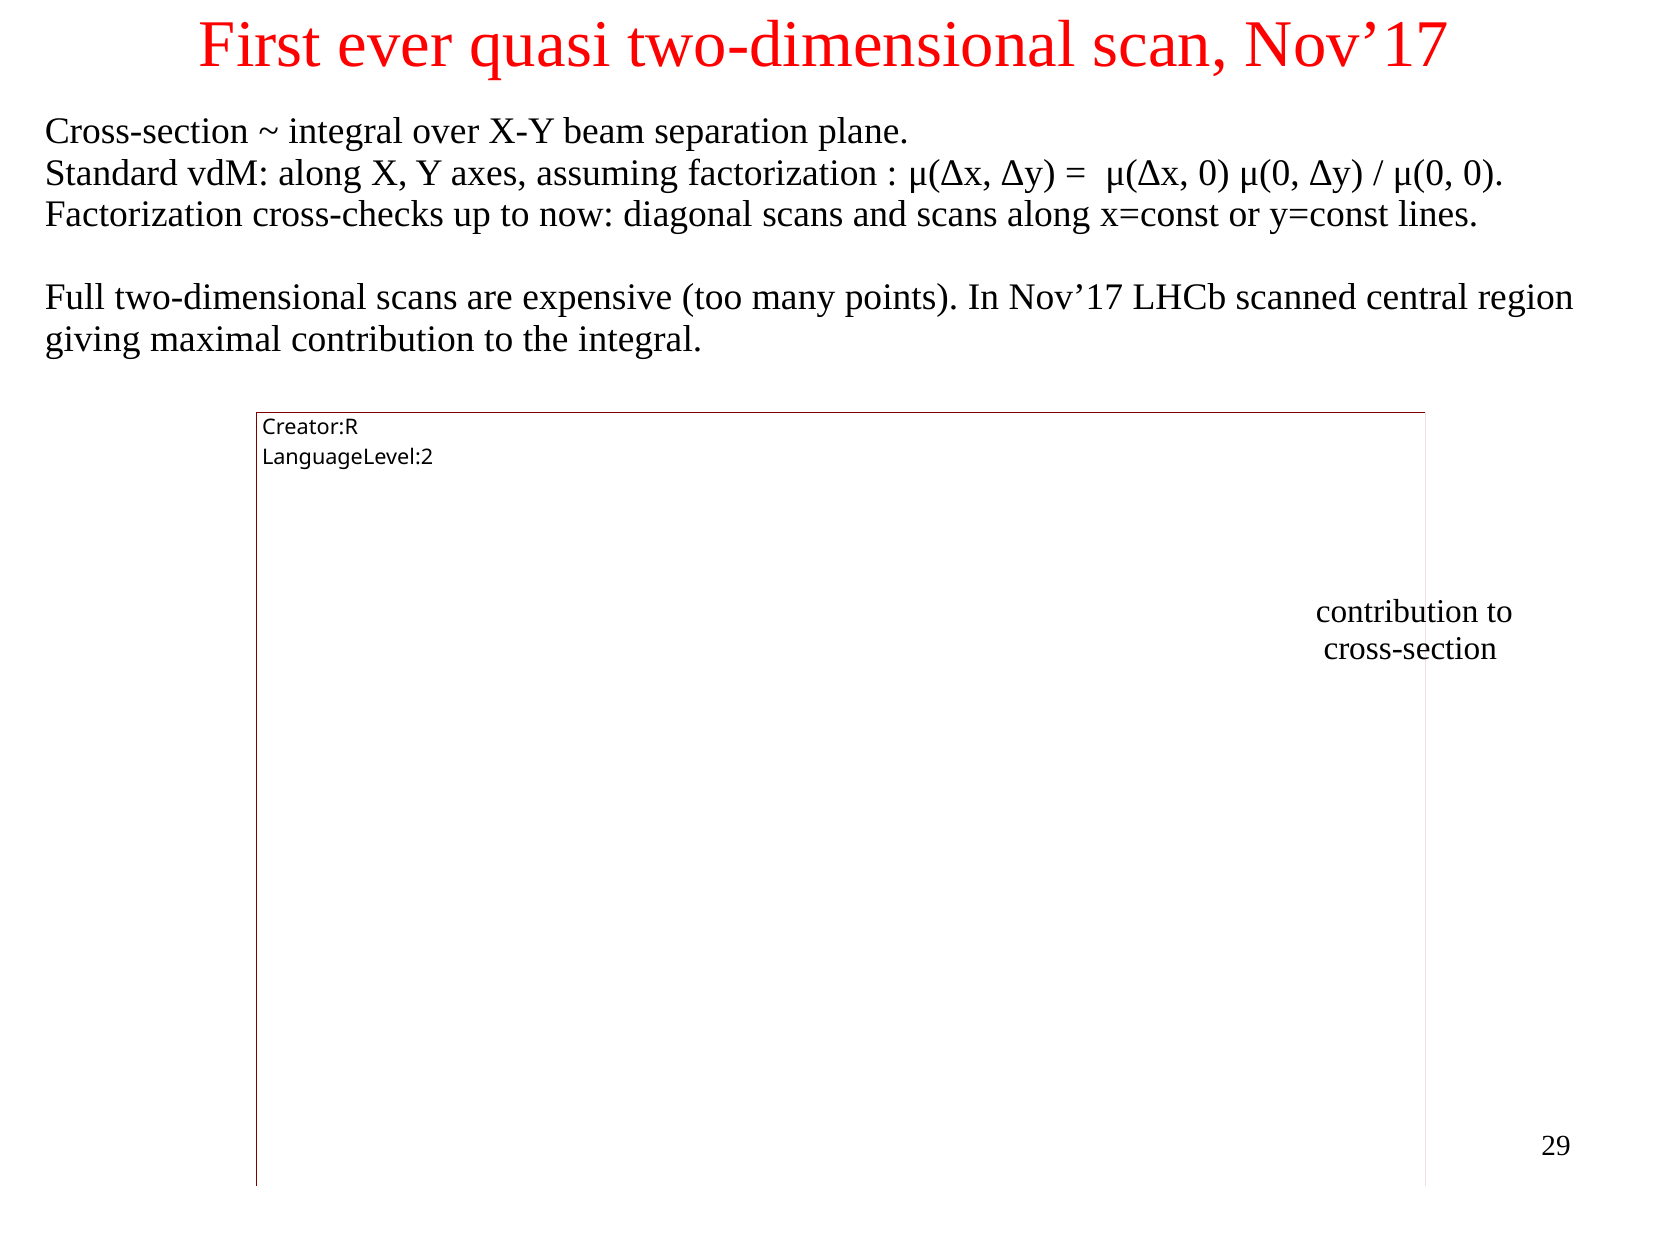

First ever quasi two-dimensional scan, Nov’17
Cross-section ~ integral over X-Y beam separation plane.
Standard vdM: along X, Y axes, assuming factorization : μ(∆x, ∆y) = μ(∆x, 0) μ(0, ∆y) / μ(0, 0).
Factorization cross-checks up to now: diagonal scans and scans along x=const or y=const lines.
Full two-dimensional scans are expensive (too many points). In Nov’17 LHCb scanned central region giving maximal contribution to the integral.
 contribution to cross-section
29